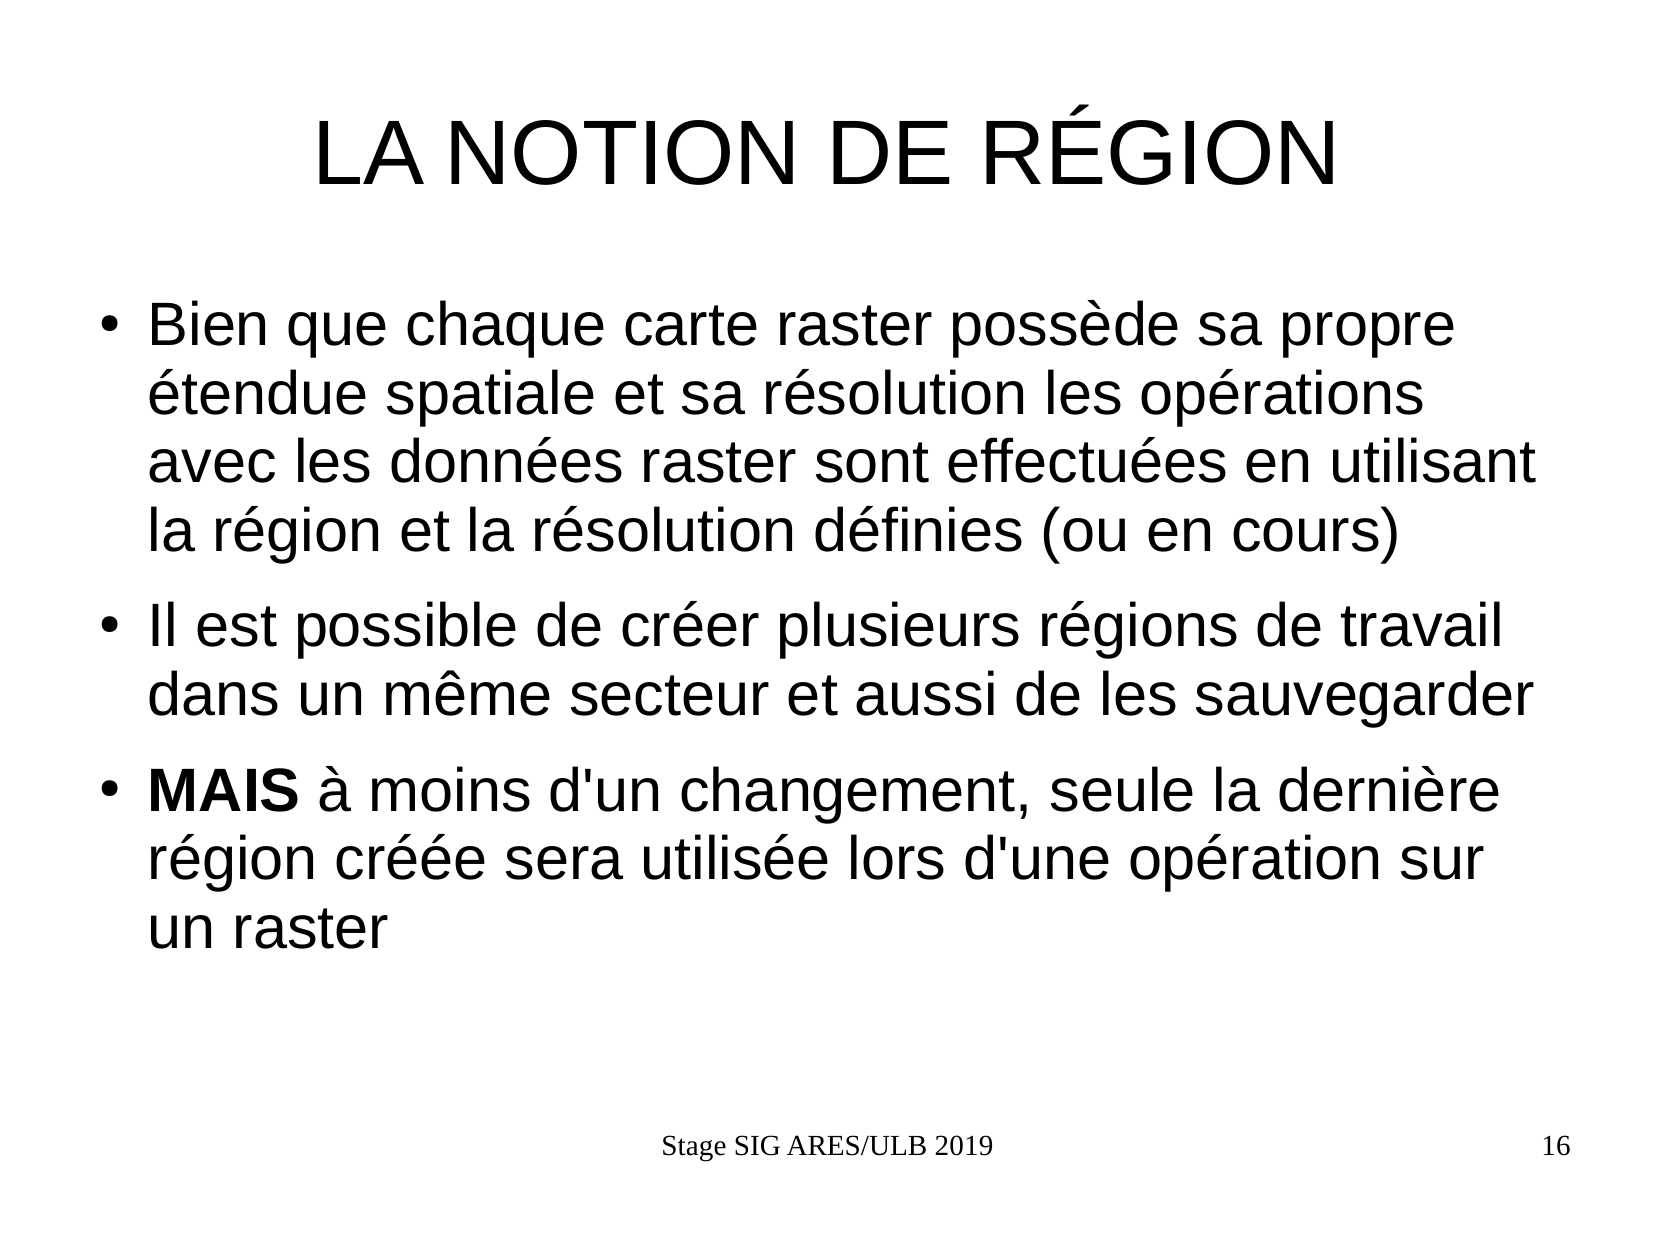

# LA NOTION DE RÉGION
Bien que chaque carte raster possède sa propre étendue spatiale et sa résolution les opérations avec les données raster sont effectuées en utilisant la région et la résolution définies (ou en cours)
Il est possible de créer plusieurs régions de travail dans un même secteur et aussi de les sauvegarder
MAIS à moins d'un changement, seule la dernière région créée sera utilisée lors d'une opération sur un raster
Stage SIG ARES/ULB 2019
16